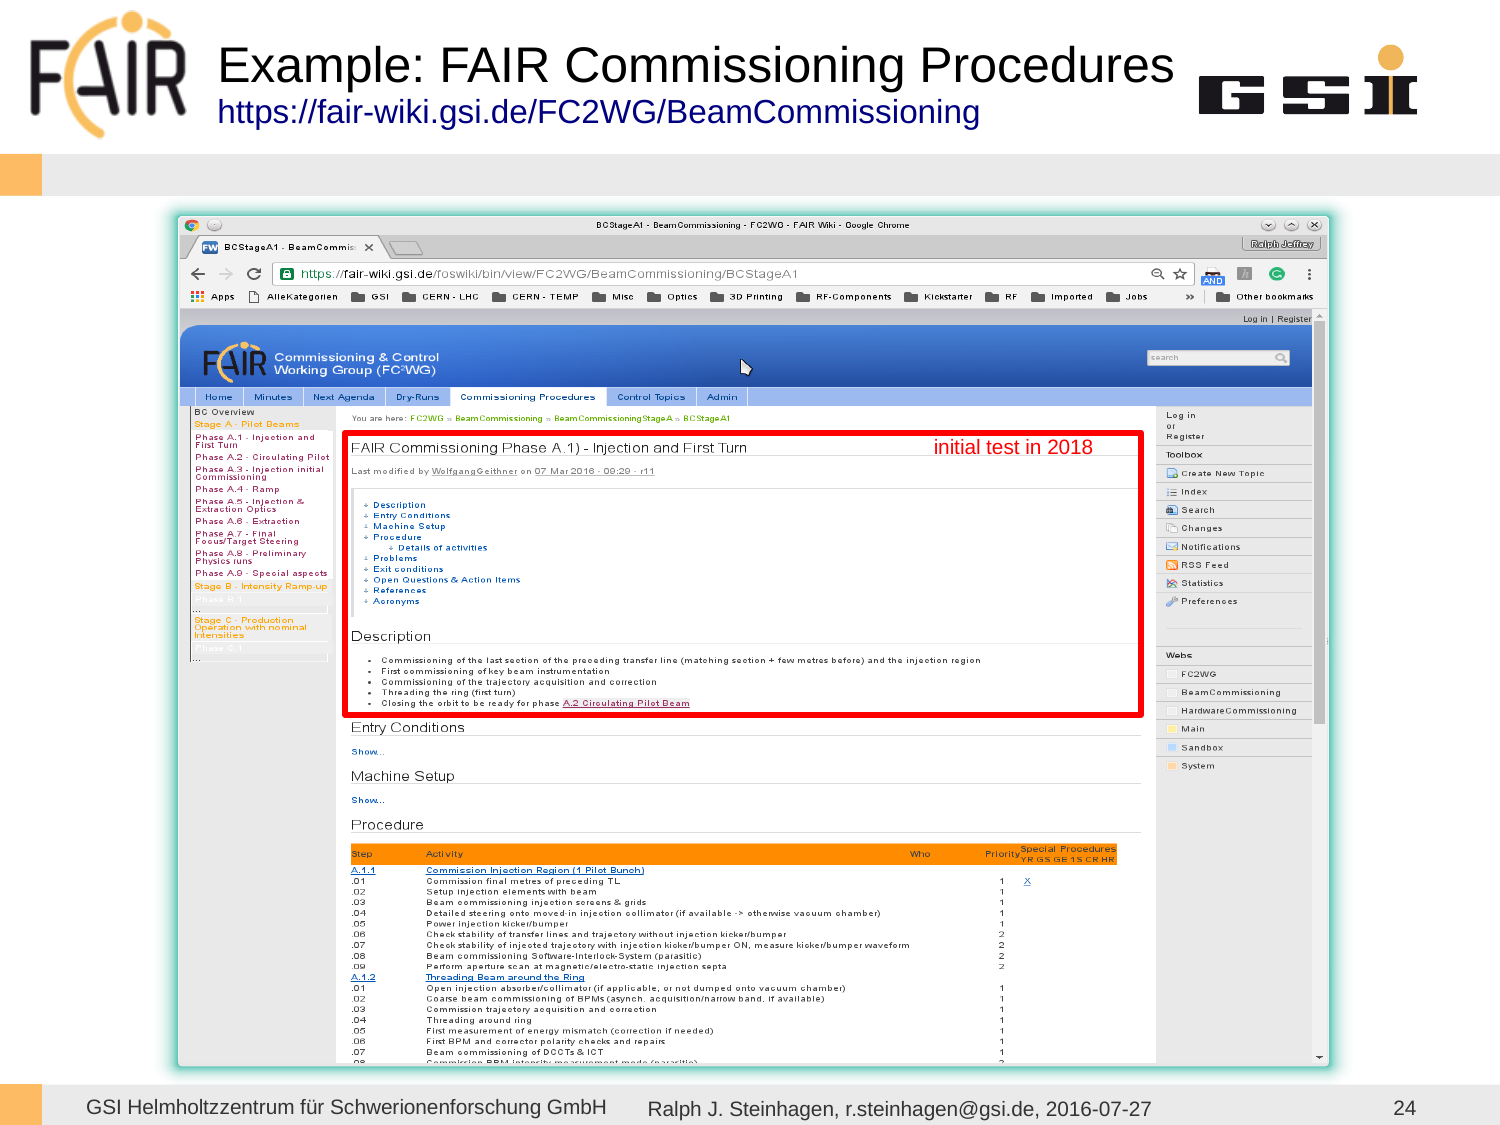

# Example: FAIR Commissioning Procedures https://fair-wiki.gsi.de/FC2WG/BeamCommissioning
initial test in 2018